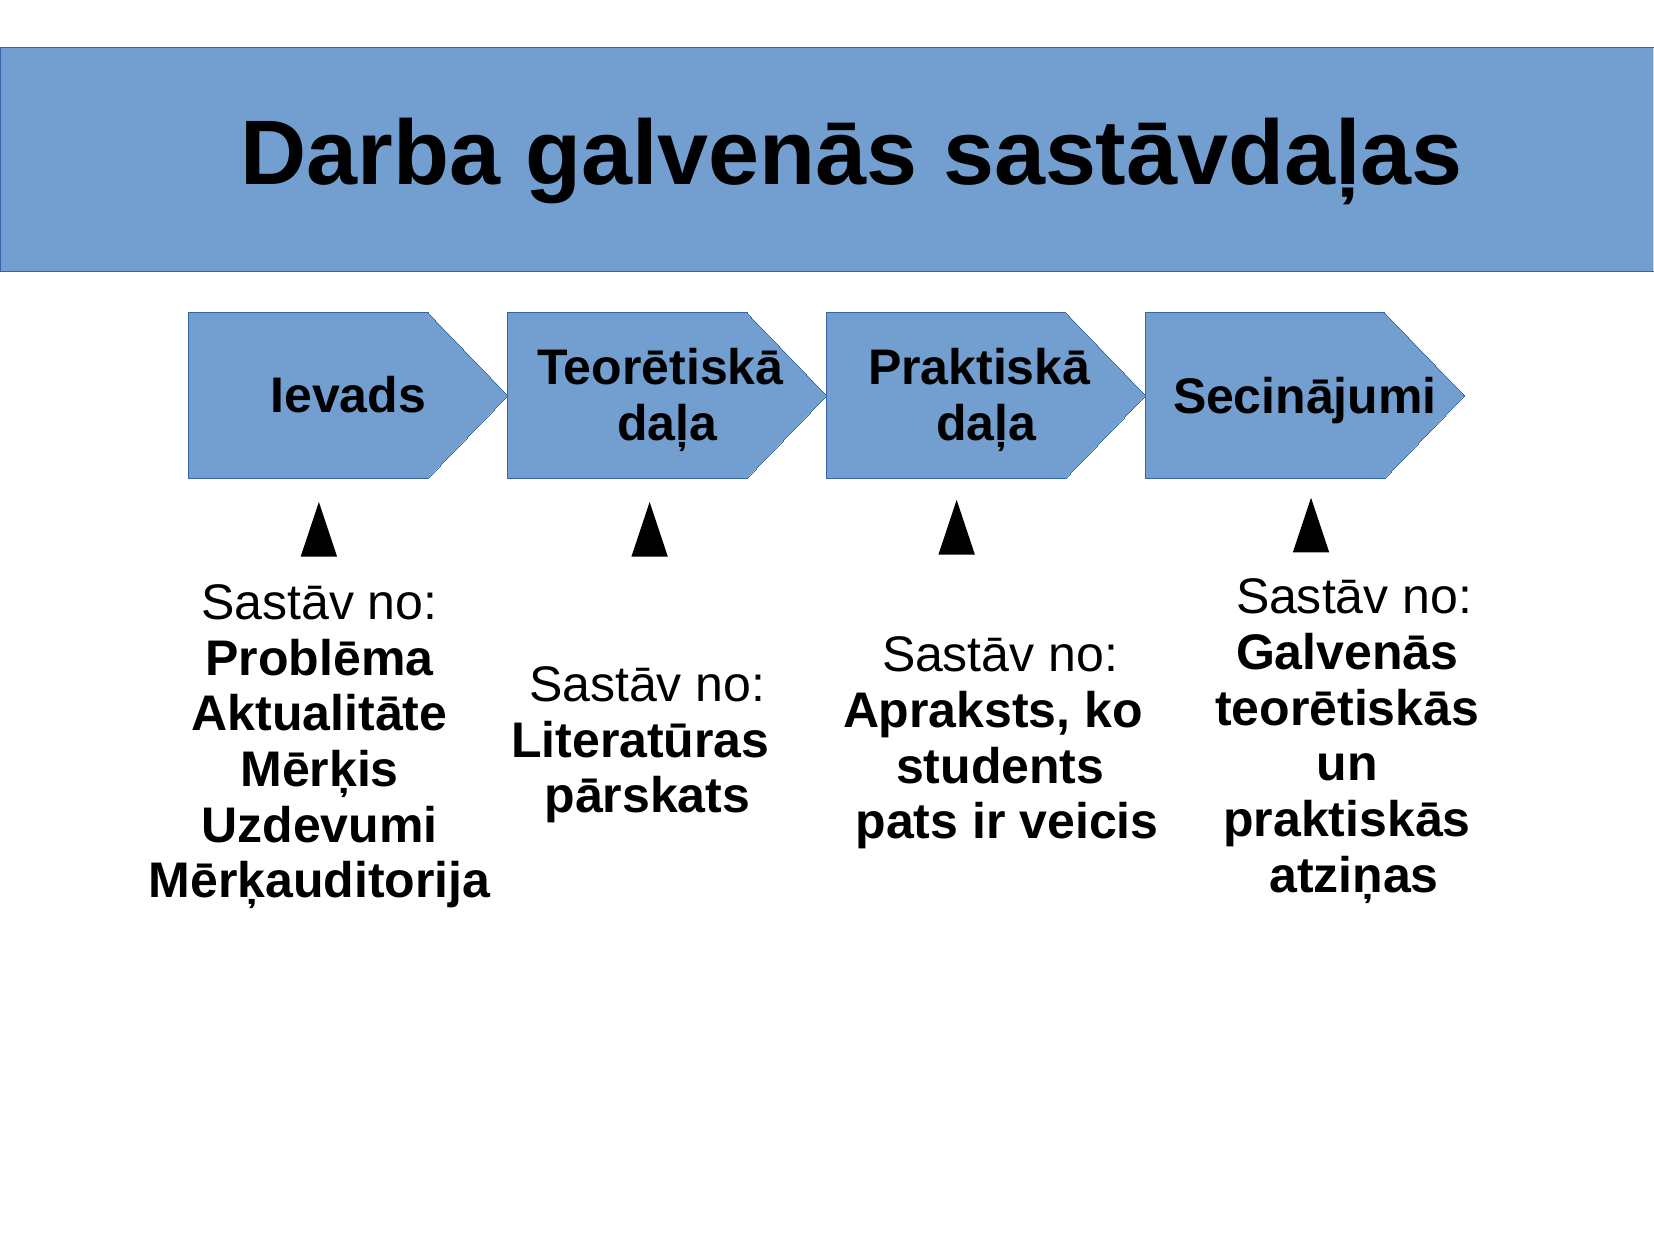

# Darba galvenās sastāvdaļas
Praktiskā
daļa
Ievads
Teorētiskā
daļa
Secinājumi
Sastāv no:
Galvenās
teorētiskās
un
praktiskās
atziņas
Sastāv no:
Problēma
Aktualitāte
Mērķis
Uzdevumi
Mērķauditorija
Sastāv no:
Apraksts, ko
students
 pats ir veicis
Sastāv no:
Literatūras
pārskats